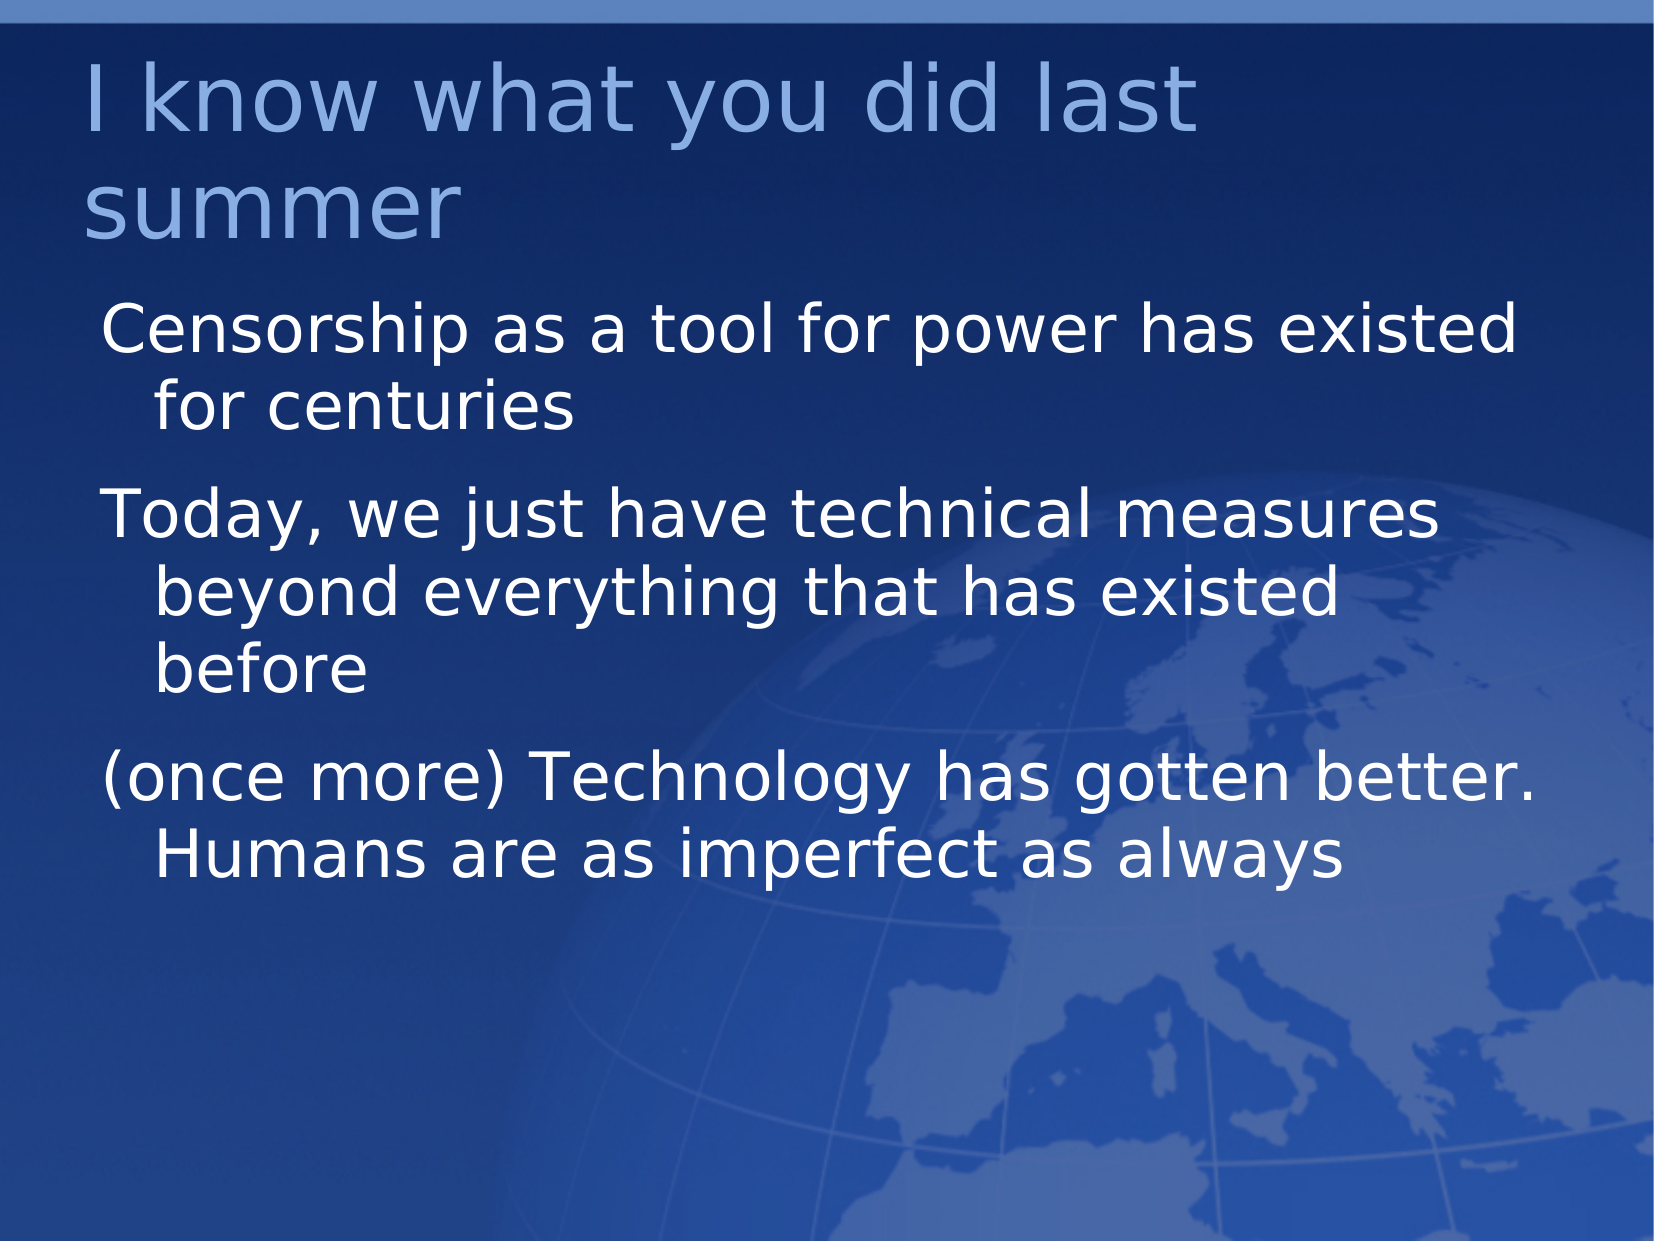

# I know what you did last summer
Censorship as a tool for power has existed for centuries
Today, we just have technical measures beyond everything that has existed before
(once more) Technology has gotten better. Humans are as imperfect as always